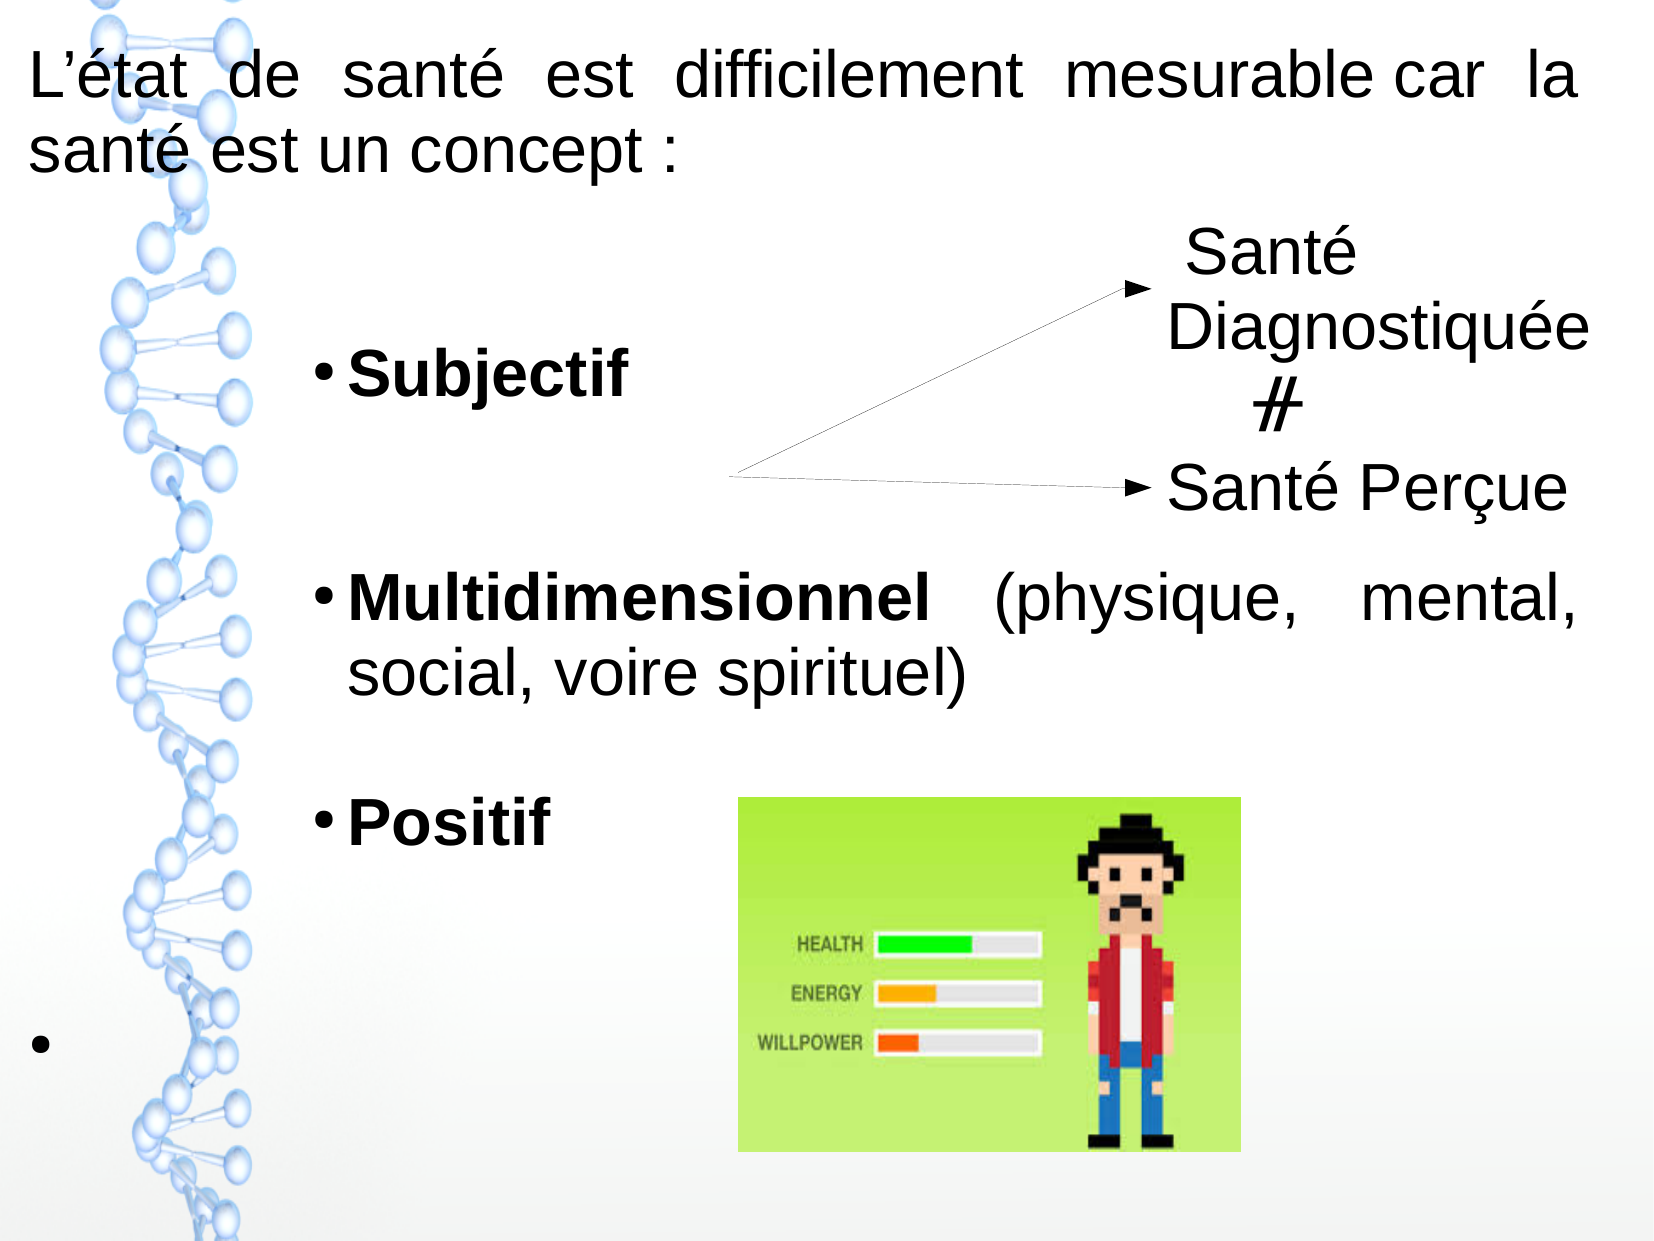

L’état de santé est difficilement mesurable car la santé est un concept :
Subjectif
Multidimensionnel (physique, mental, social, voire spirituel)
Positif
 Santé Diagnostiquée
ᚌ
Santé Perçue